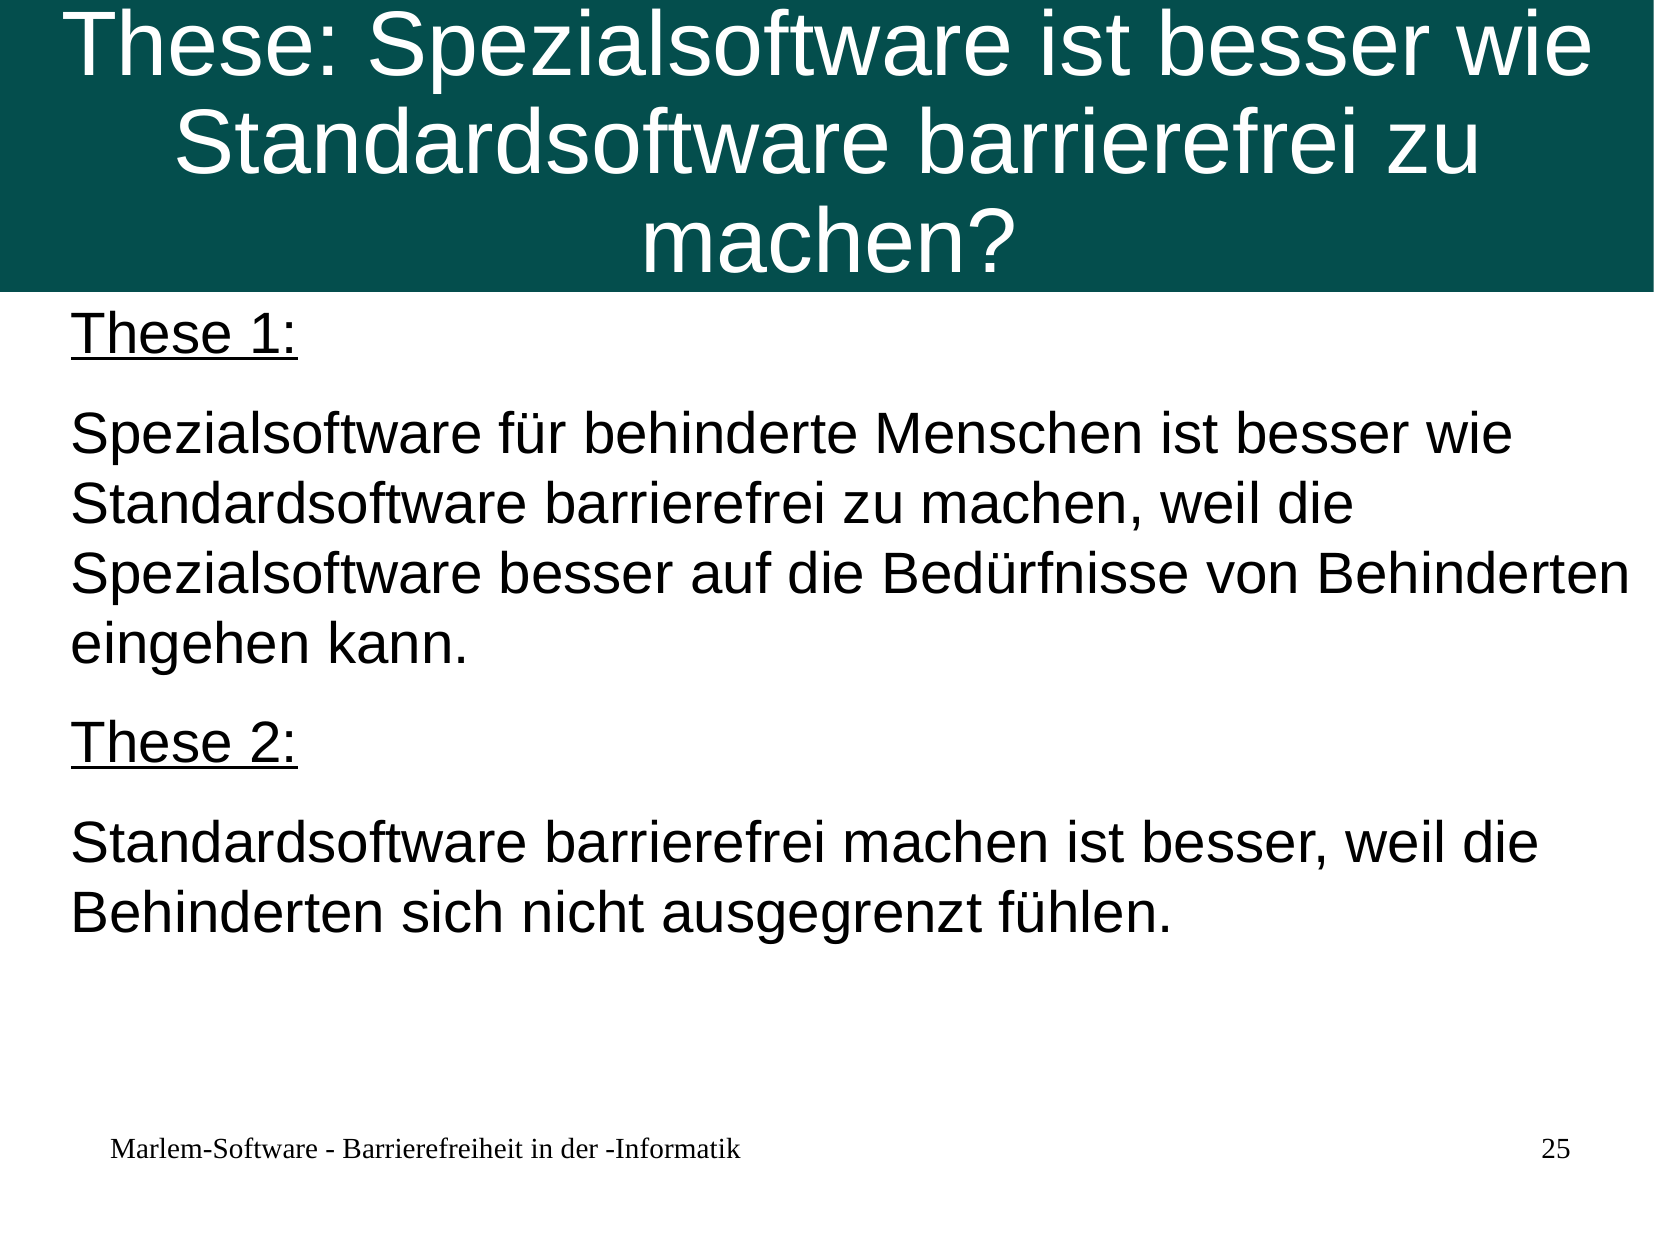

# These: Spezialsoftware ist besser wie Standardsoftware barrierefrei zu machen?
These 1:
Spezialsoftware für behinderte Menschen ist besser wie Standardsoftware barrierefrei zu machen, weil die Spezialsoftware besser auf die Bedürfnisse von Behinderten eingehen kann.
These 2:
Standardsoftware barrierefrei machen ist besser, weil die Behinderten sich nicht ausgegrenzt fühlen.
Marlem-Software - Barrierefreiheit in der -Informatik
25